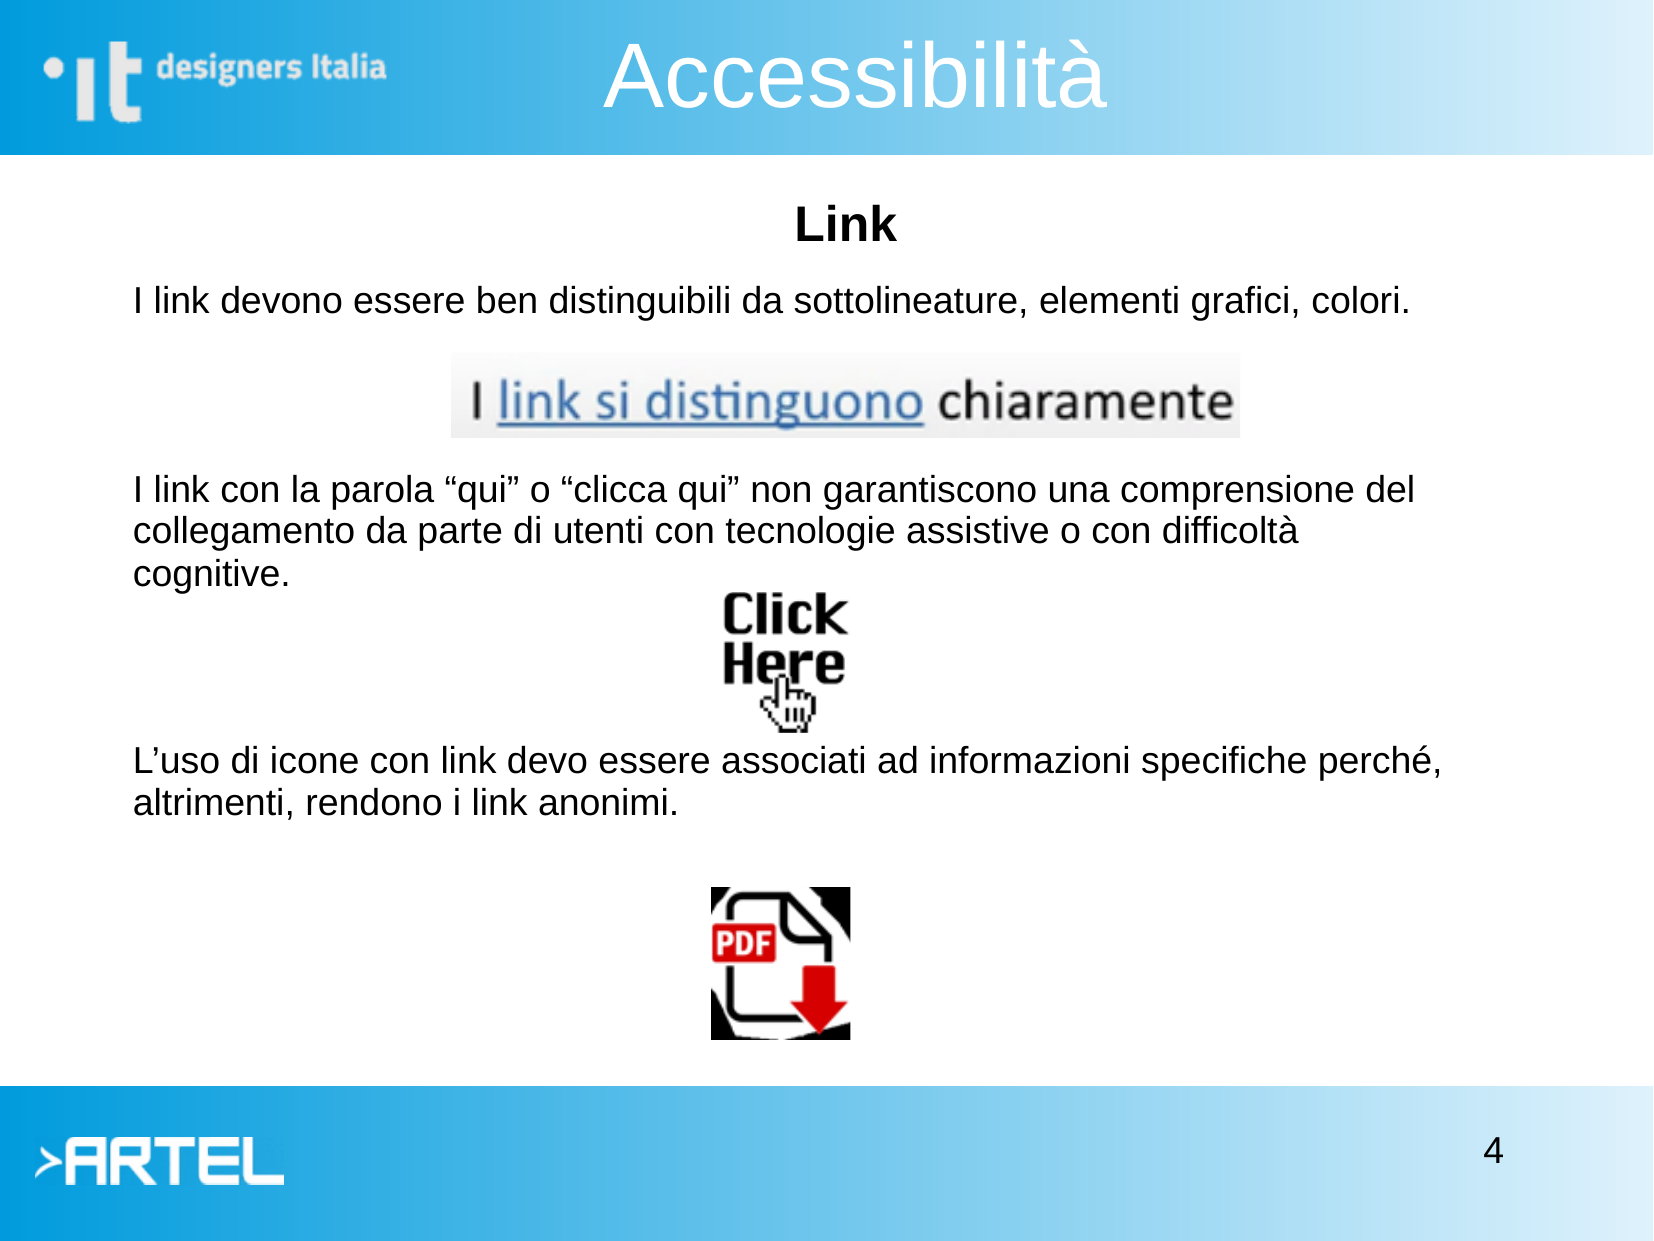

# Accessibilità
Link
I link devono essere ben distinguibili da sottolineature, elementi grafici, colori.
I link con la parola “qui” o “clicca qui” non garantiscono una comprensione del collegamento da parte di utenti con tecnologie assistive o con difficoltà cognitive.
L’uso di icone con link devo essere associati ad informazioni specifiche perché, altrimenti, rendono i link anonimi.